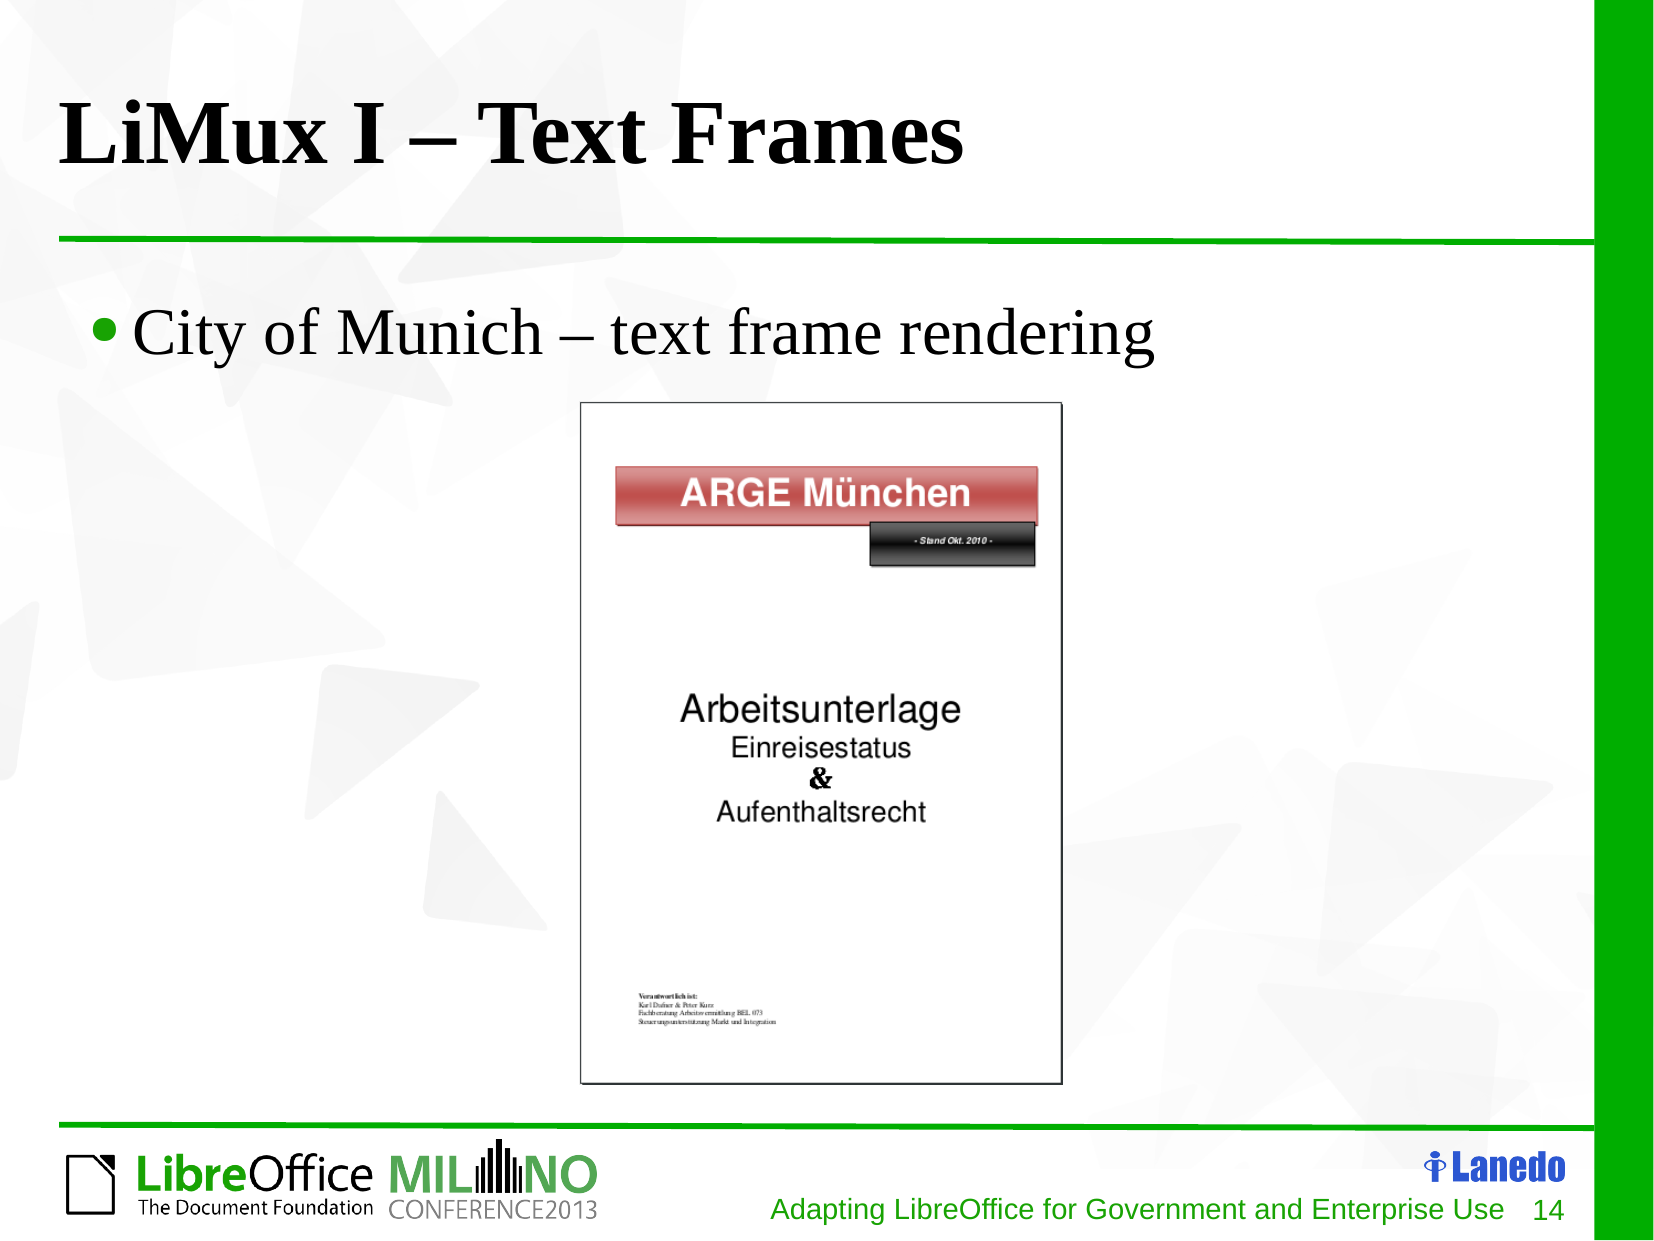

# LiMux I – Text Frames
City of Munich – text frame rendering
Adapting LibreOffice for Government and Enterprise Use
14